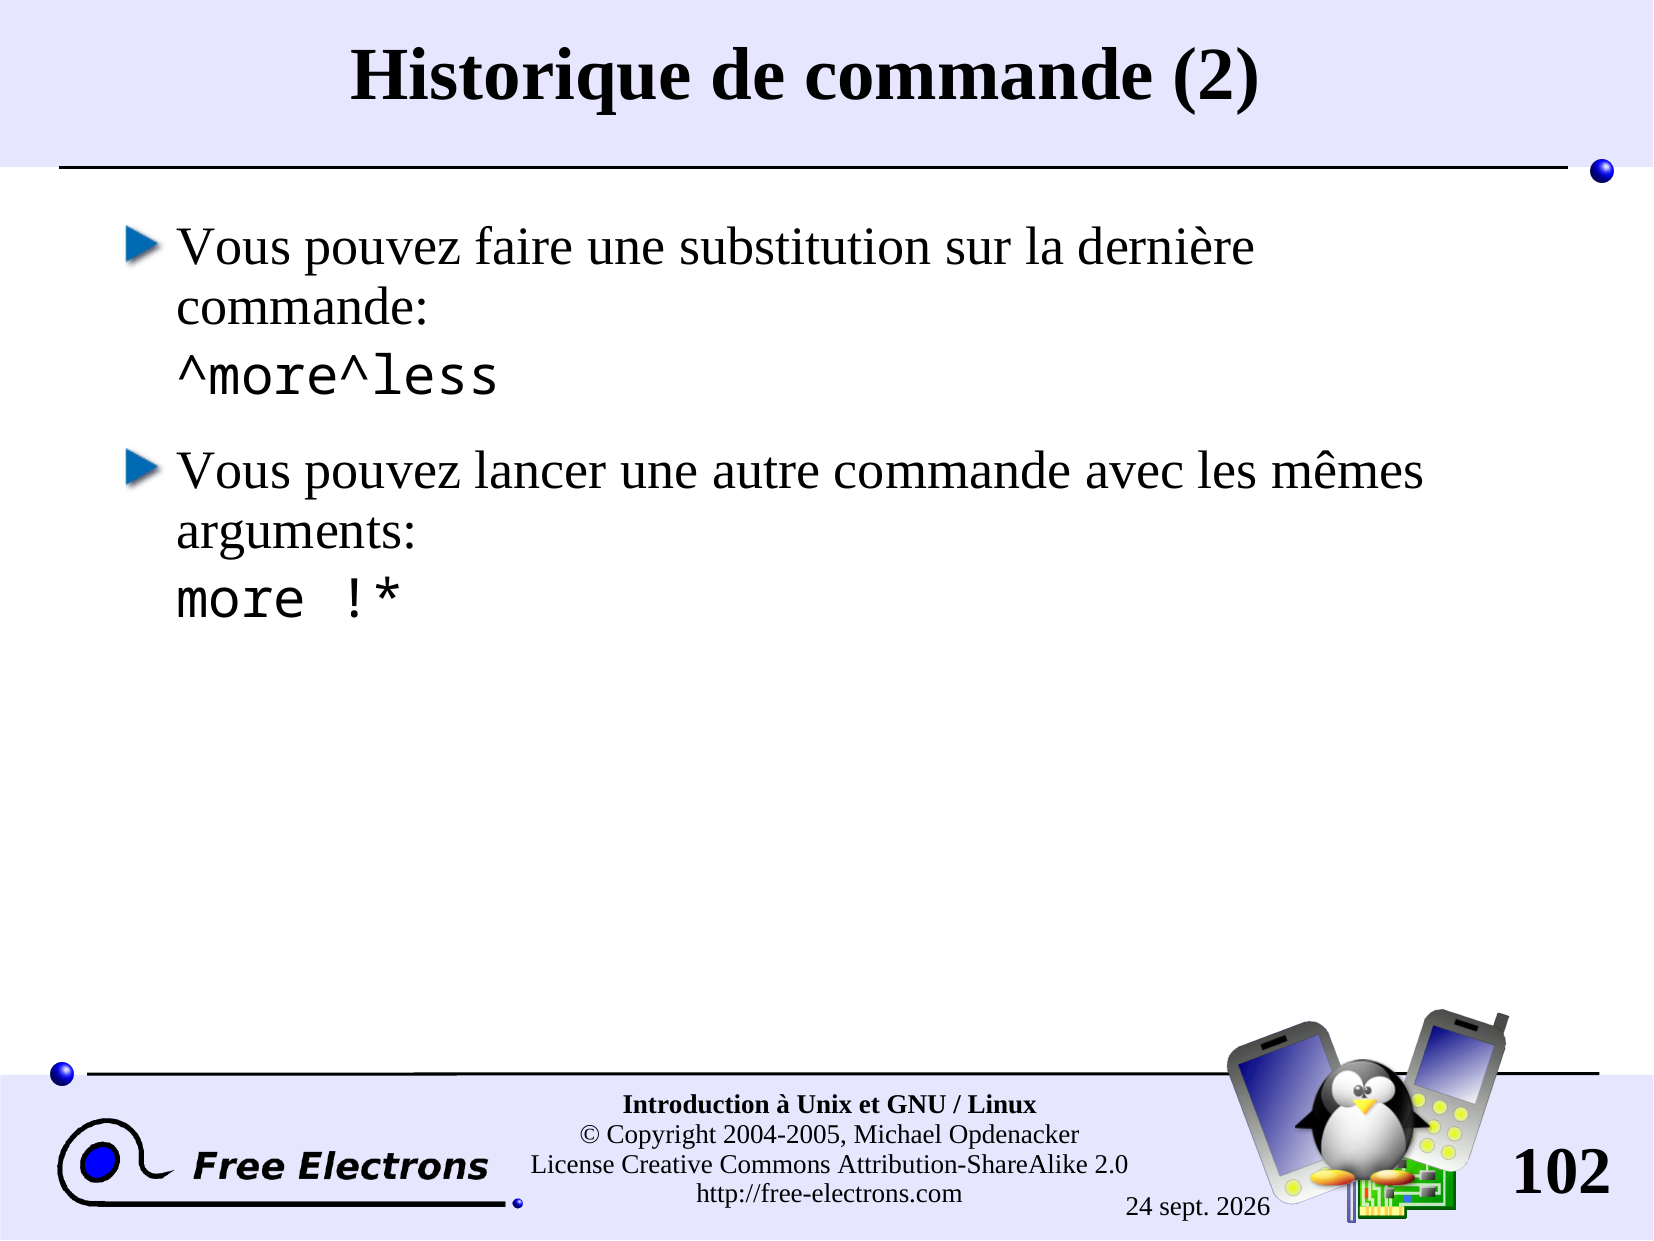

# Historique de commande (2)
Vous pouvez faire une substitution sur la dernière commande:
^more^less
Vous pouvez lancer une autre commande avec les mêmes arguments:
more !*